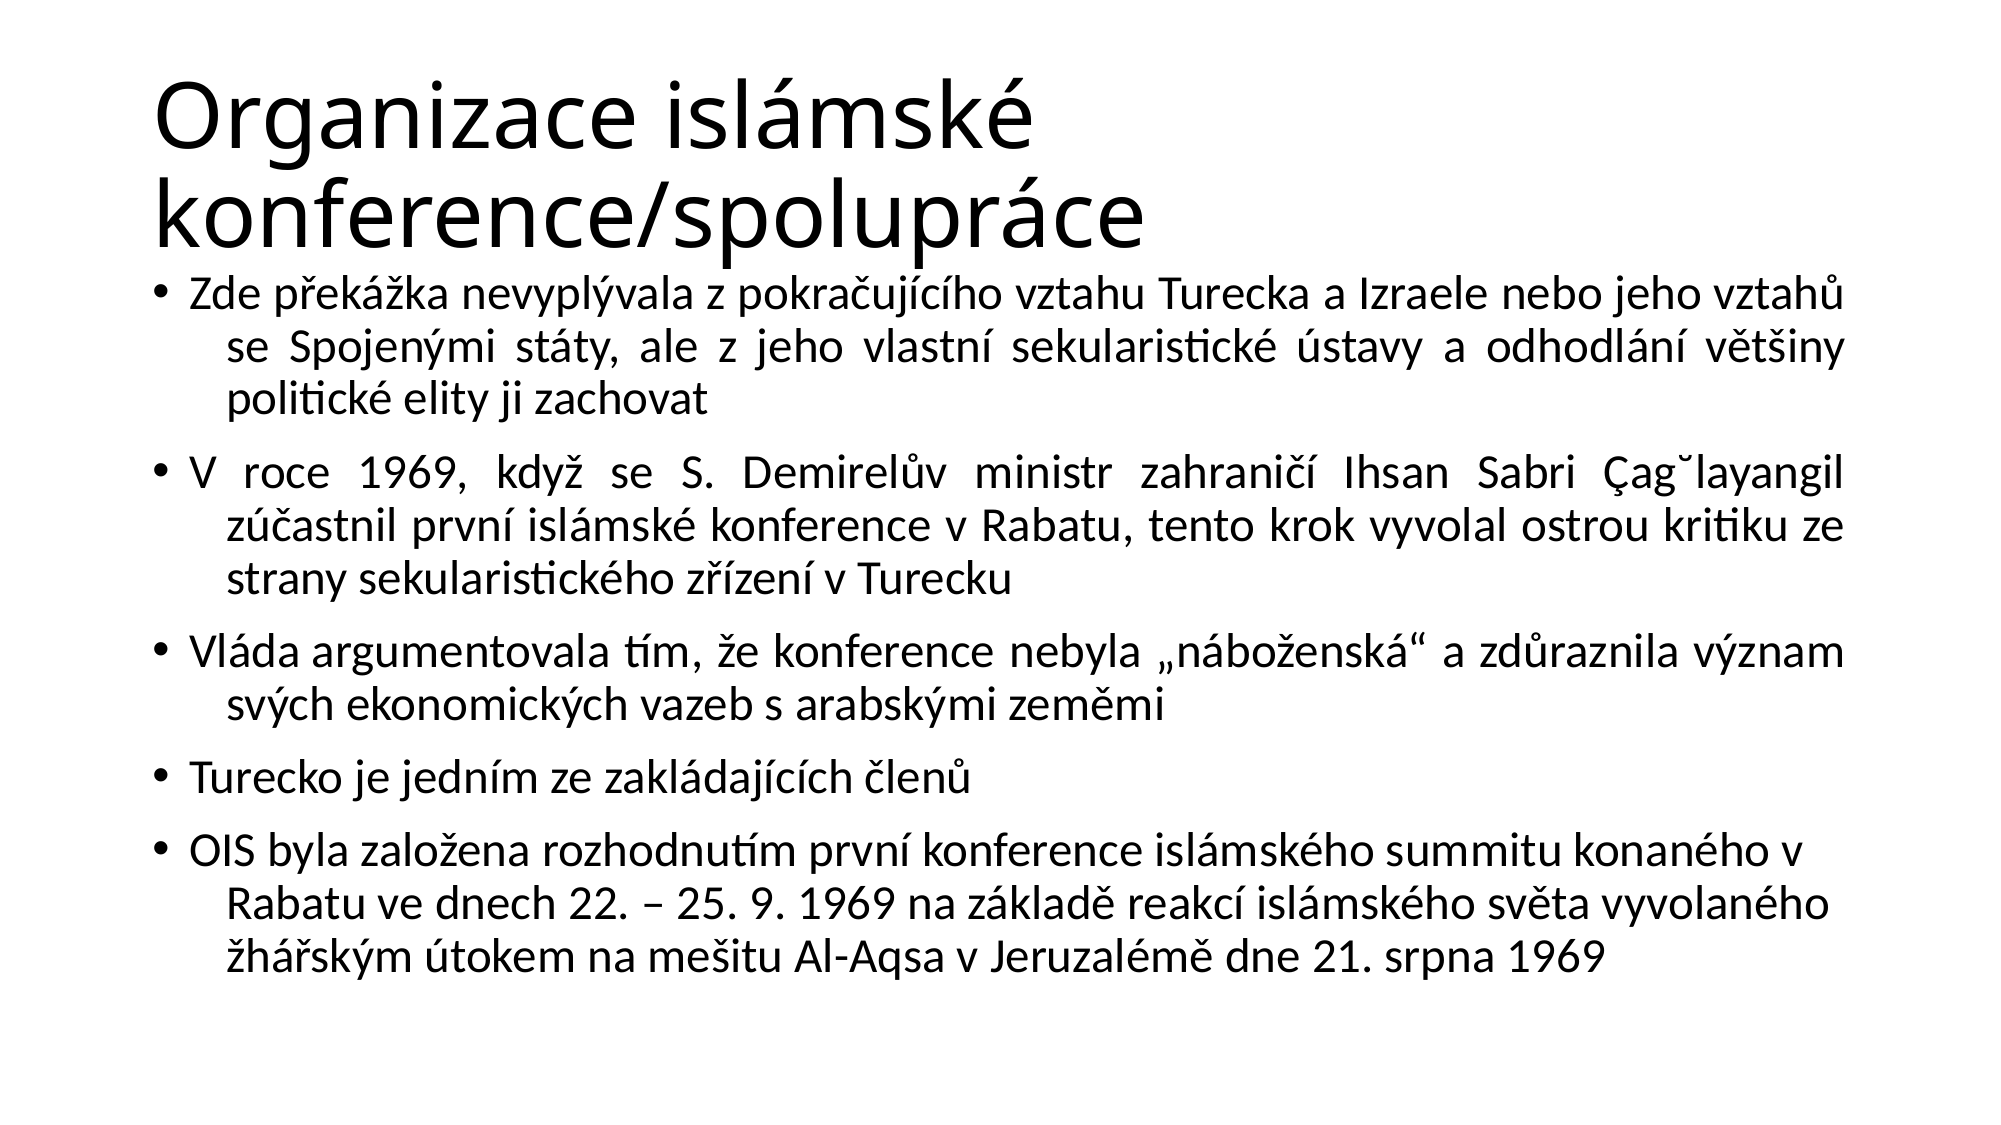

# Organizace islámské konference/spolupráce
Zde překážka nevyplývala z pokračujícího vztahu Turecka a Izraele nebo jeho vztahů se Spojenými státy, ale z jeho vlastní sekularistické ústavy a odhodlání většiny politické elity ji zachovat​
V roce 1969, když se S. Demirelův ministr zahraničí Ihsan Sabri Çag˘layangil zúčastnil první islámské konference v Rabatu, tento krok vyvolal ostrou kritiku ze strany sekularistického zřízení v Turecku​
Vláda argumentovala tím, že konference nebyla „náboženská“ a zdůraznila význam svých ekonomických vazeb s arabskými zeměmi​
Turecko je jedním ze zakládajících členů
OIS byla založena rozhodnutím první konference islámského summitu konaného v Rabatu ve dnech 22. – 25. 9. 1969 na základě reakcí islámského světa vyvolaného žhářským útokem na mešitu Al-Aqsa v Jeruzalémě dne 21. srpna 1969